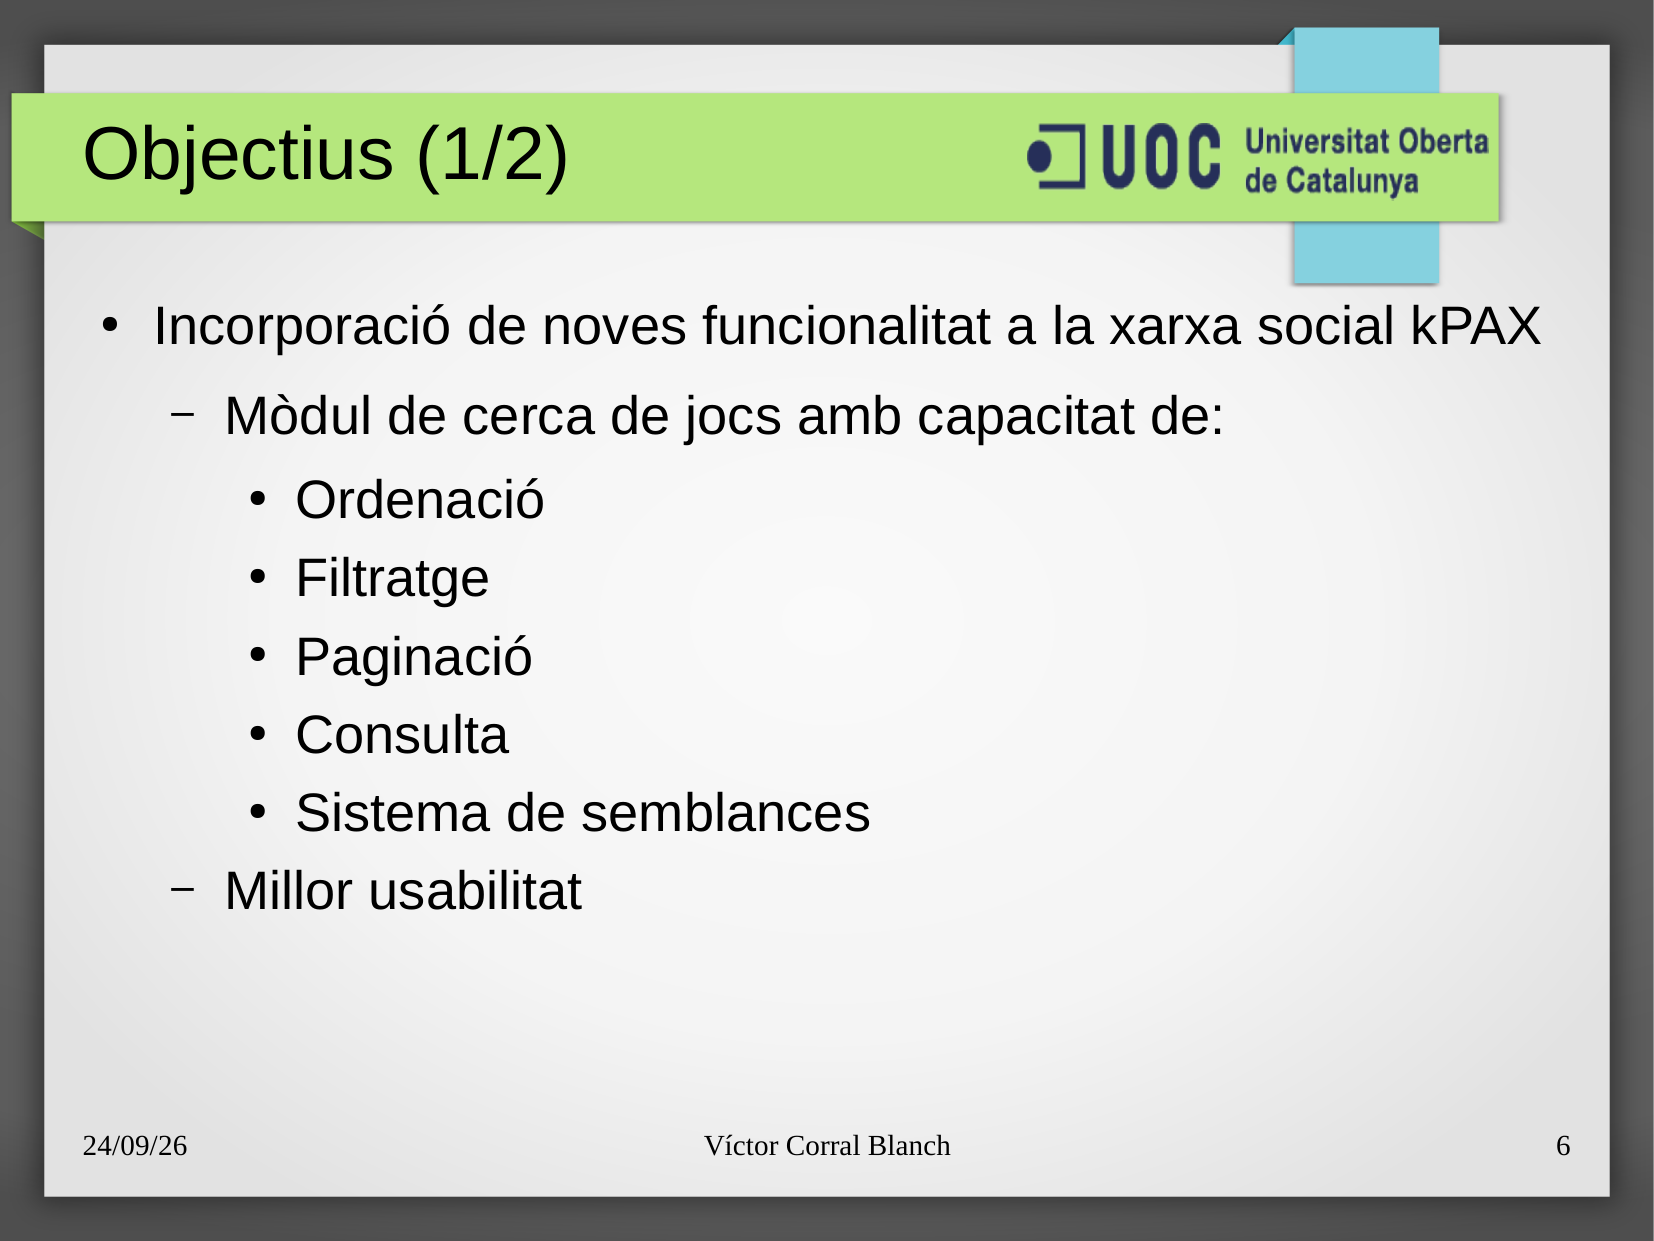

# Objectius (1/2)
Incorporació de noves funcionalitat a la xarxa social kPAX
Mòdul de cerca de jocs amb capacitat de:
Ordenació
Filtratge
Paginació
Consulta
Sistema de semblances
Millor usabilitat
Víctor Corral Blanch
6